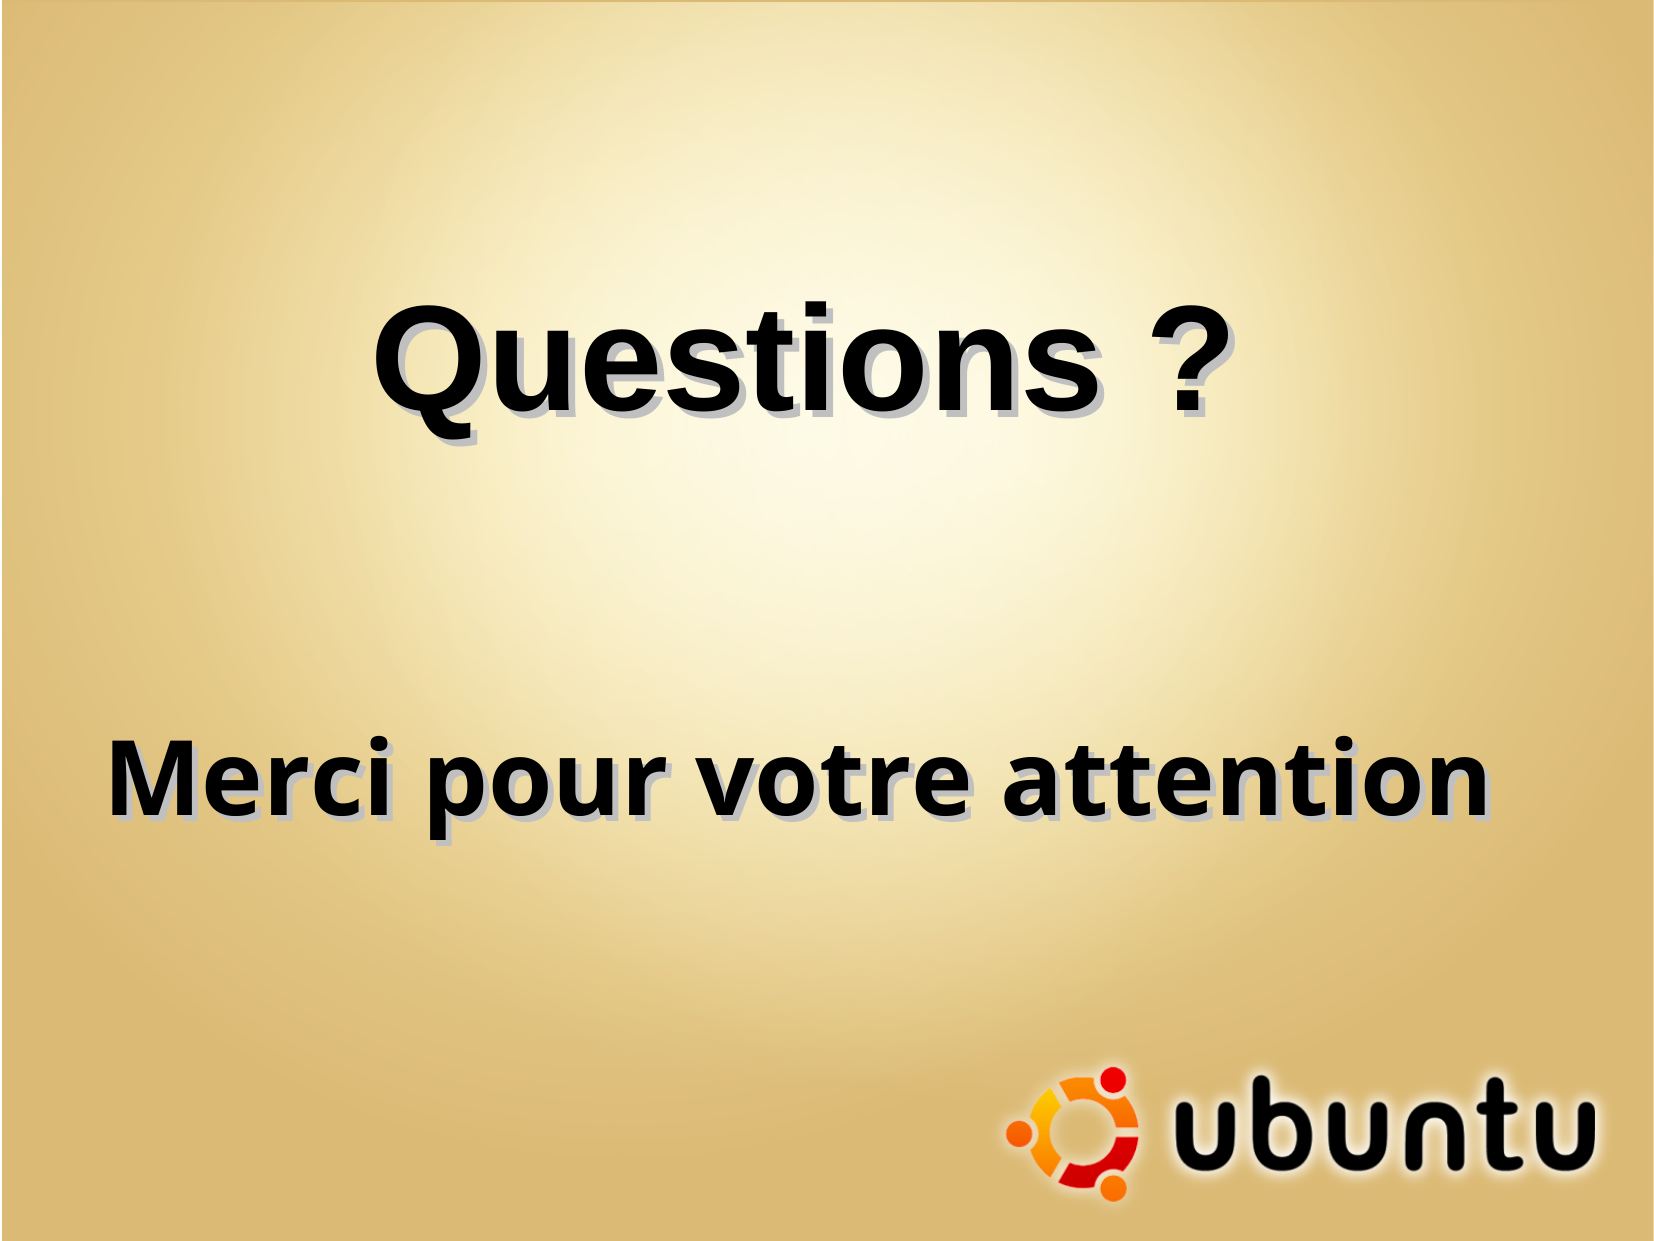

Questions ?
# Merci pour votre attention